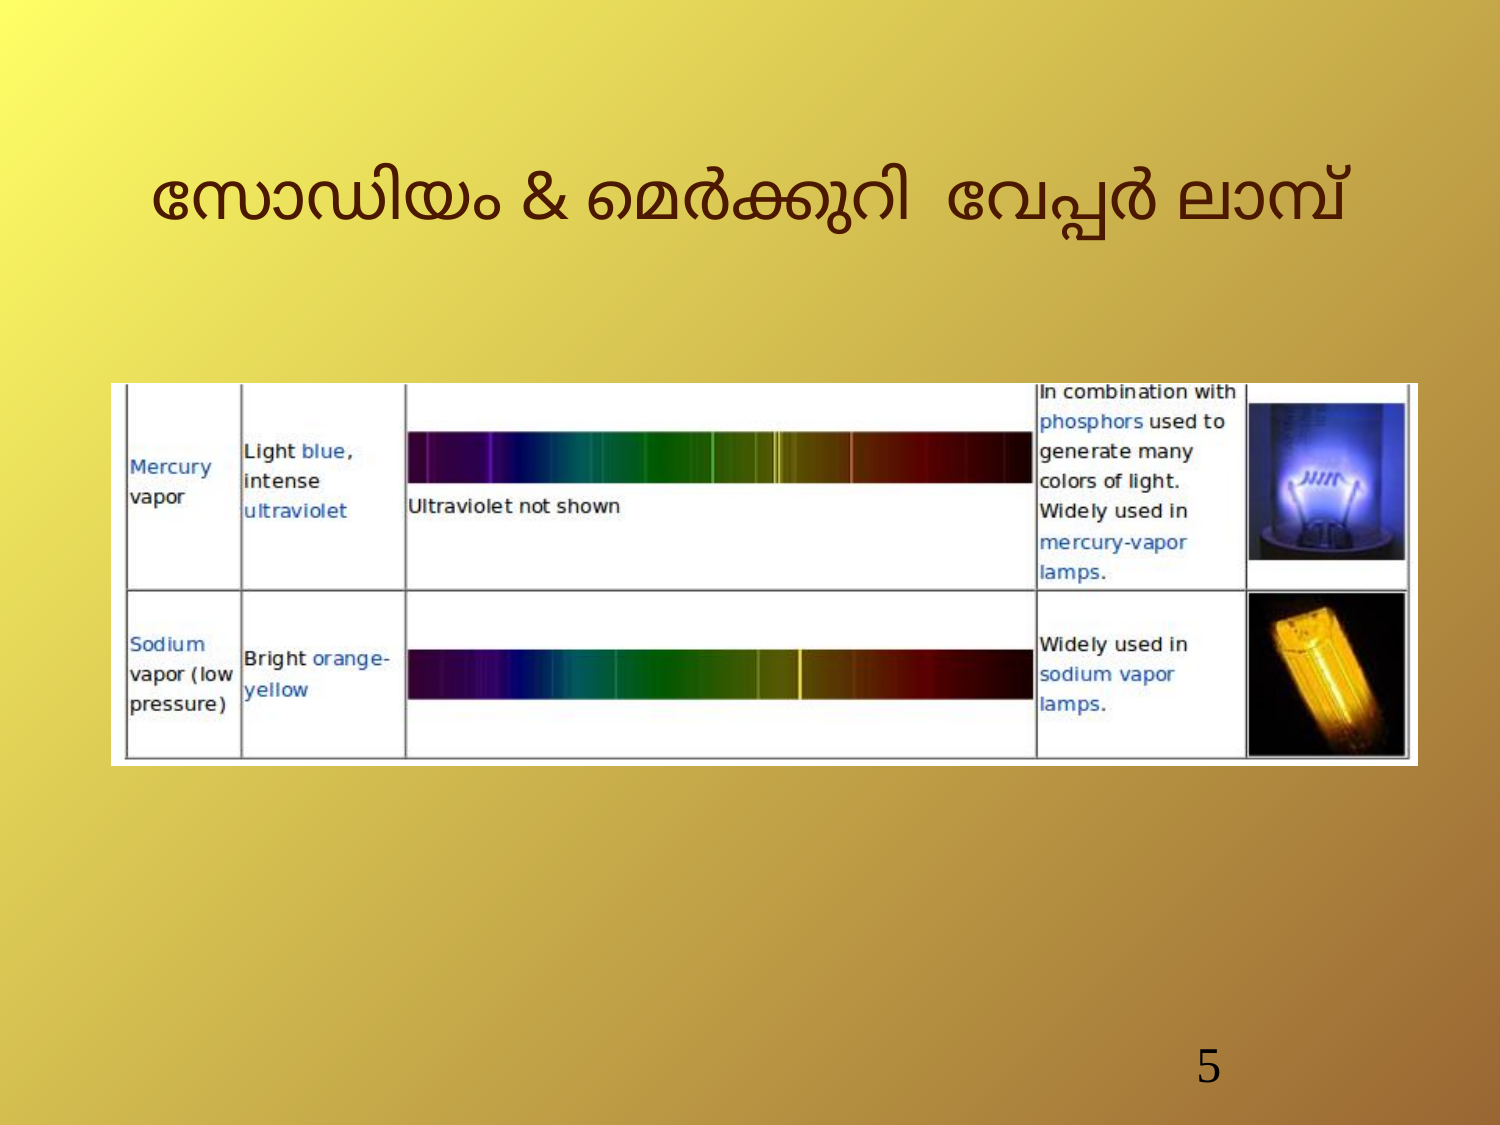

# സോഡിയം & മെര്‍ക്കുറി വേപ്പര്‍ ലാമ്പ്
5